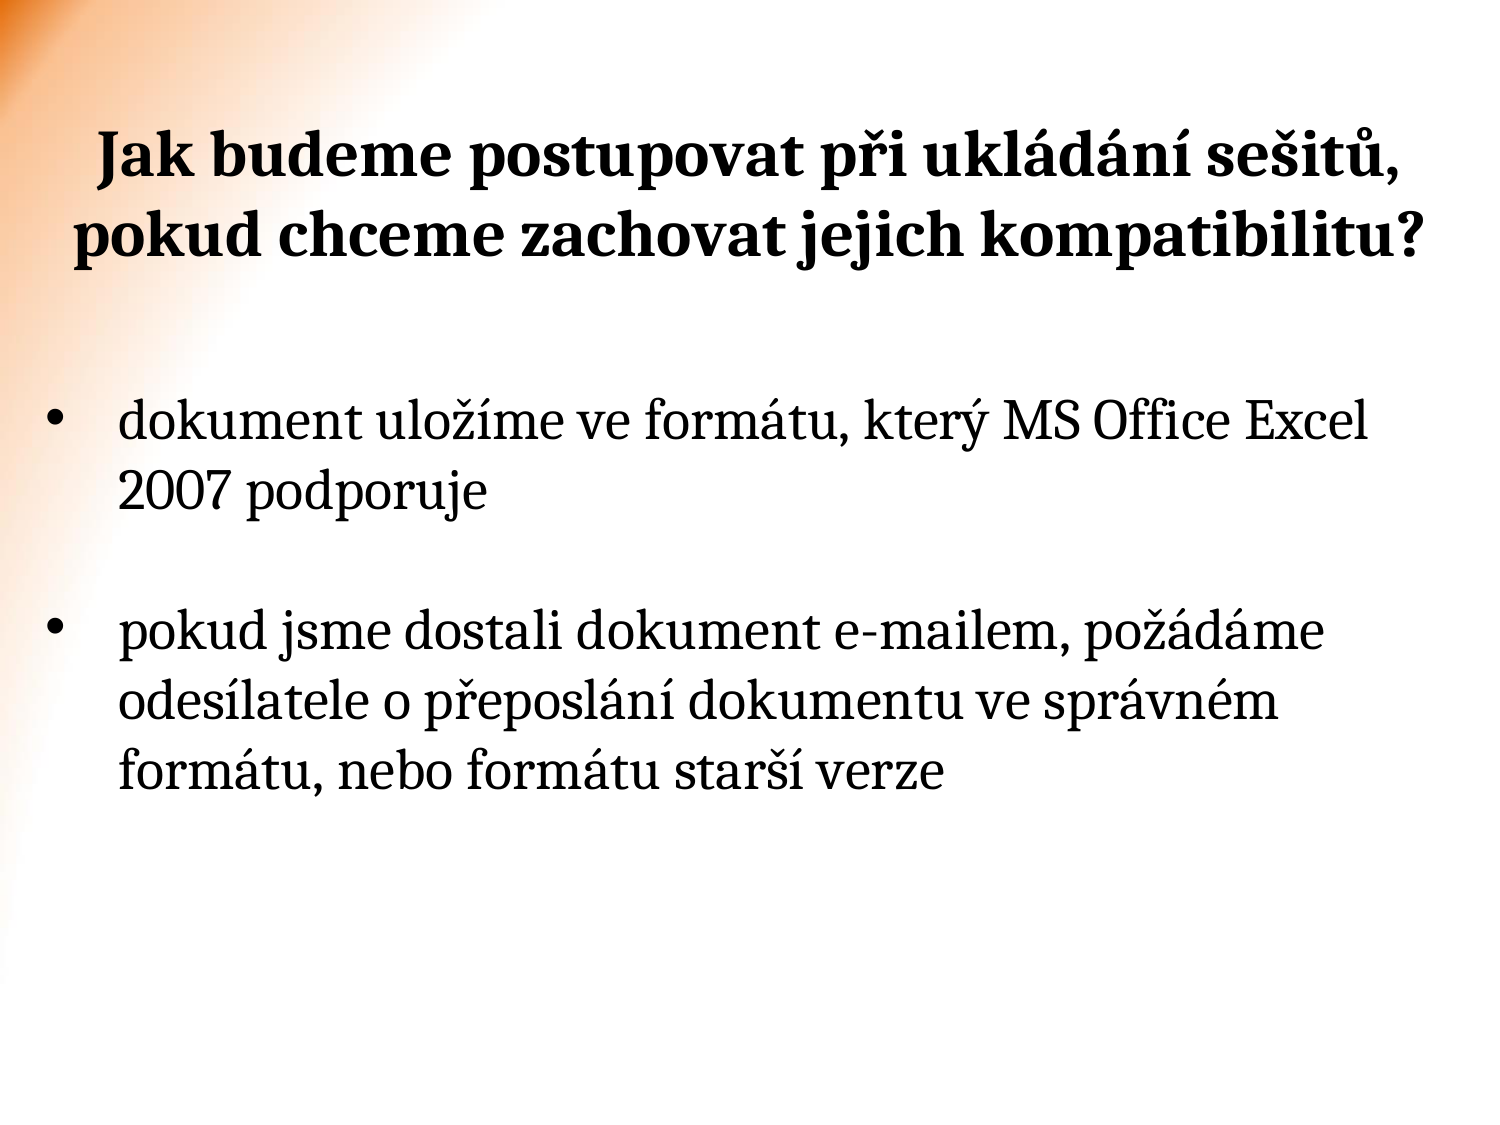

Jak budeme postupovat při ukládání sešitů, pokud chceme zachovat jejich kompatibilitu?
dokument uložíme ve formátu, který MS Office Excel 2007 podporuje
pokud jsme dostali dokument e-mailem, požádáme odesílatele o přeposlání dokumentu ve správném formátu, nebo formátu starší verze